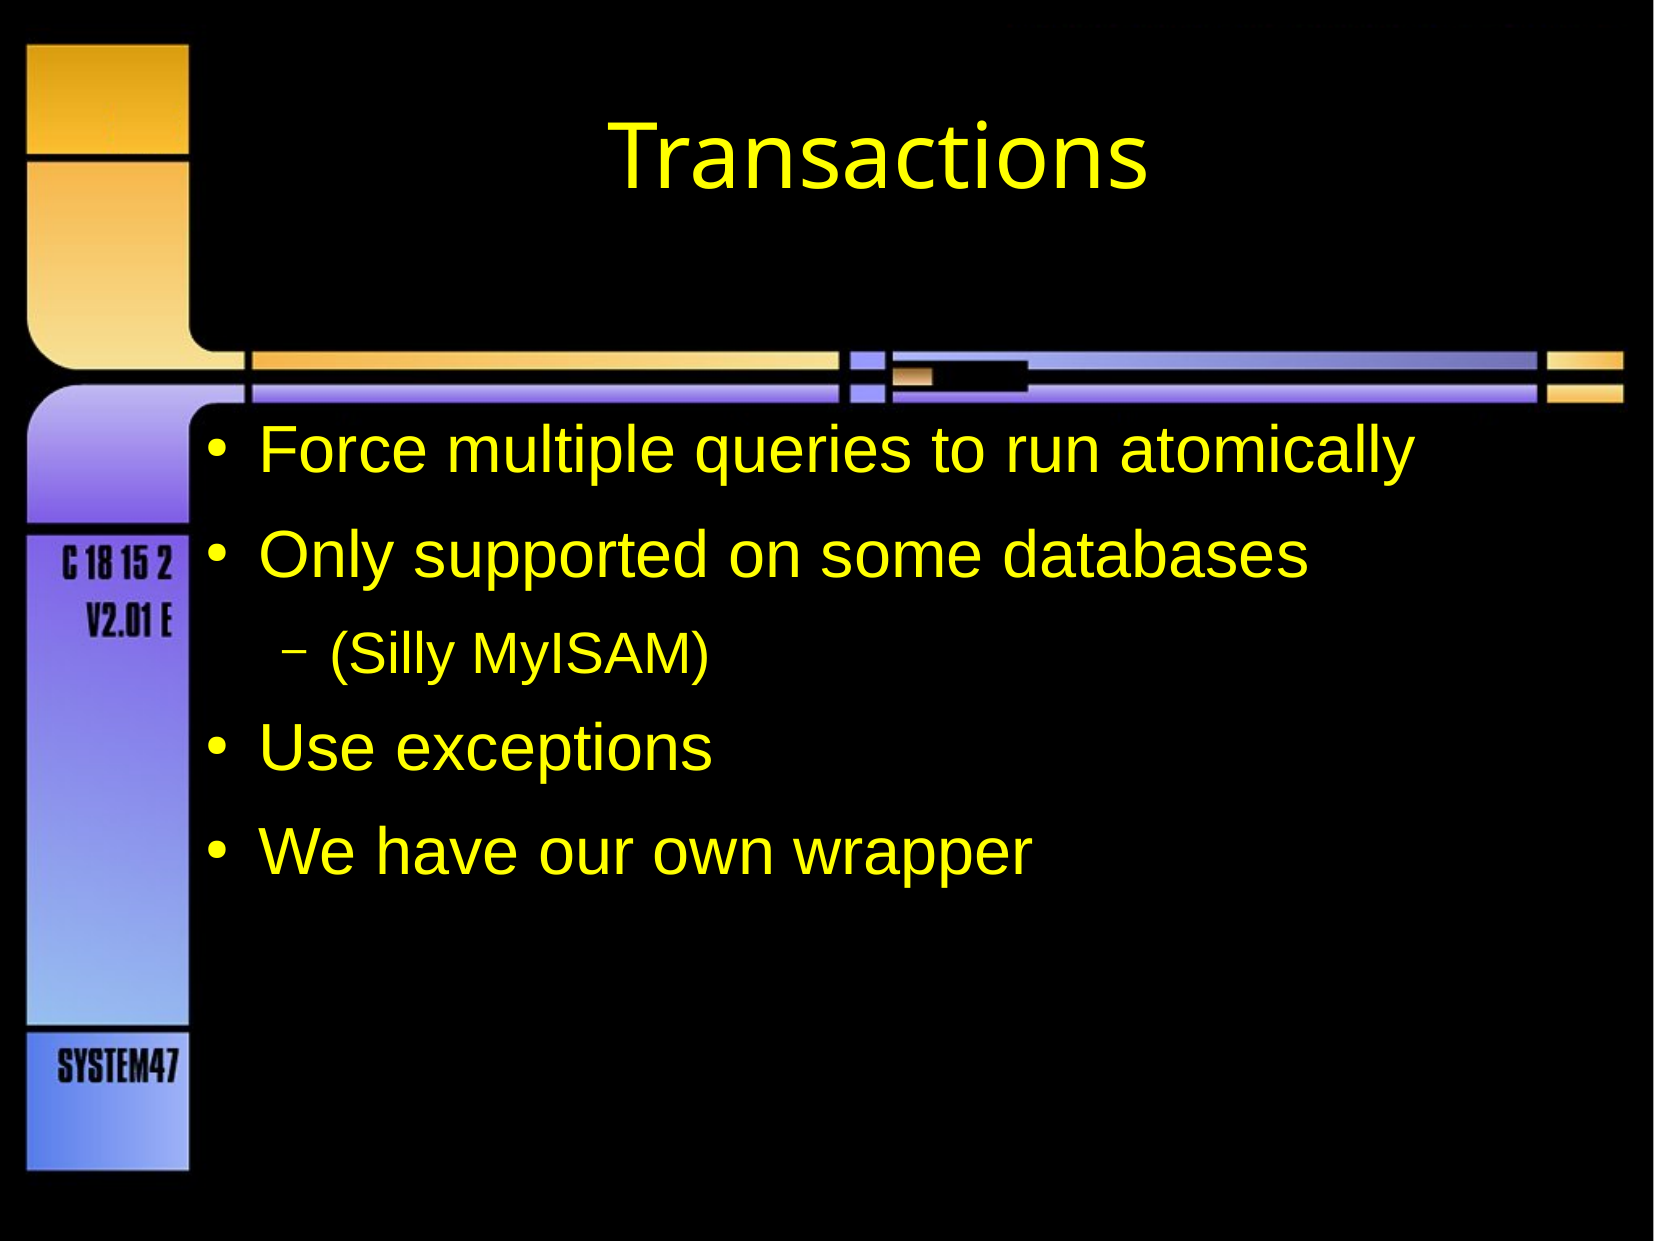

# Transactions
Force multiple queries to run atomically
Only supported on some databases
(Silly MyISAM)
Use exceptions
We have our own wrapper